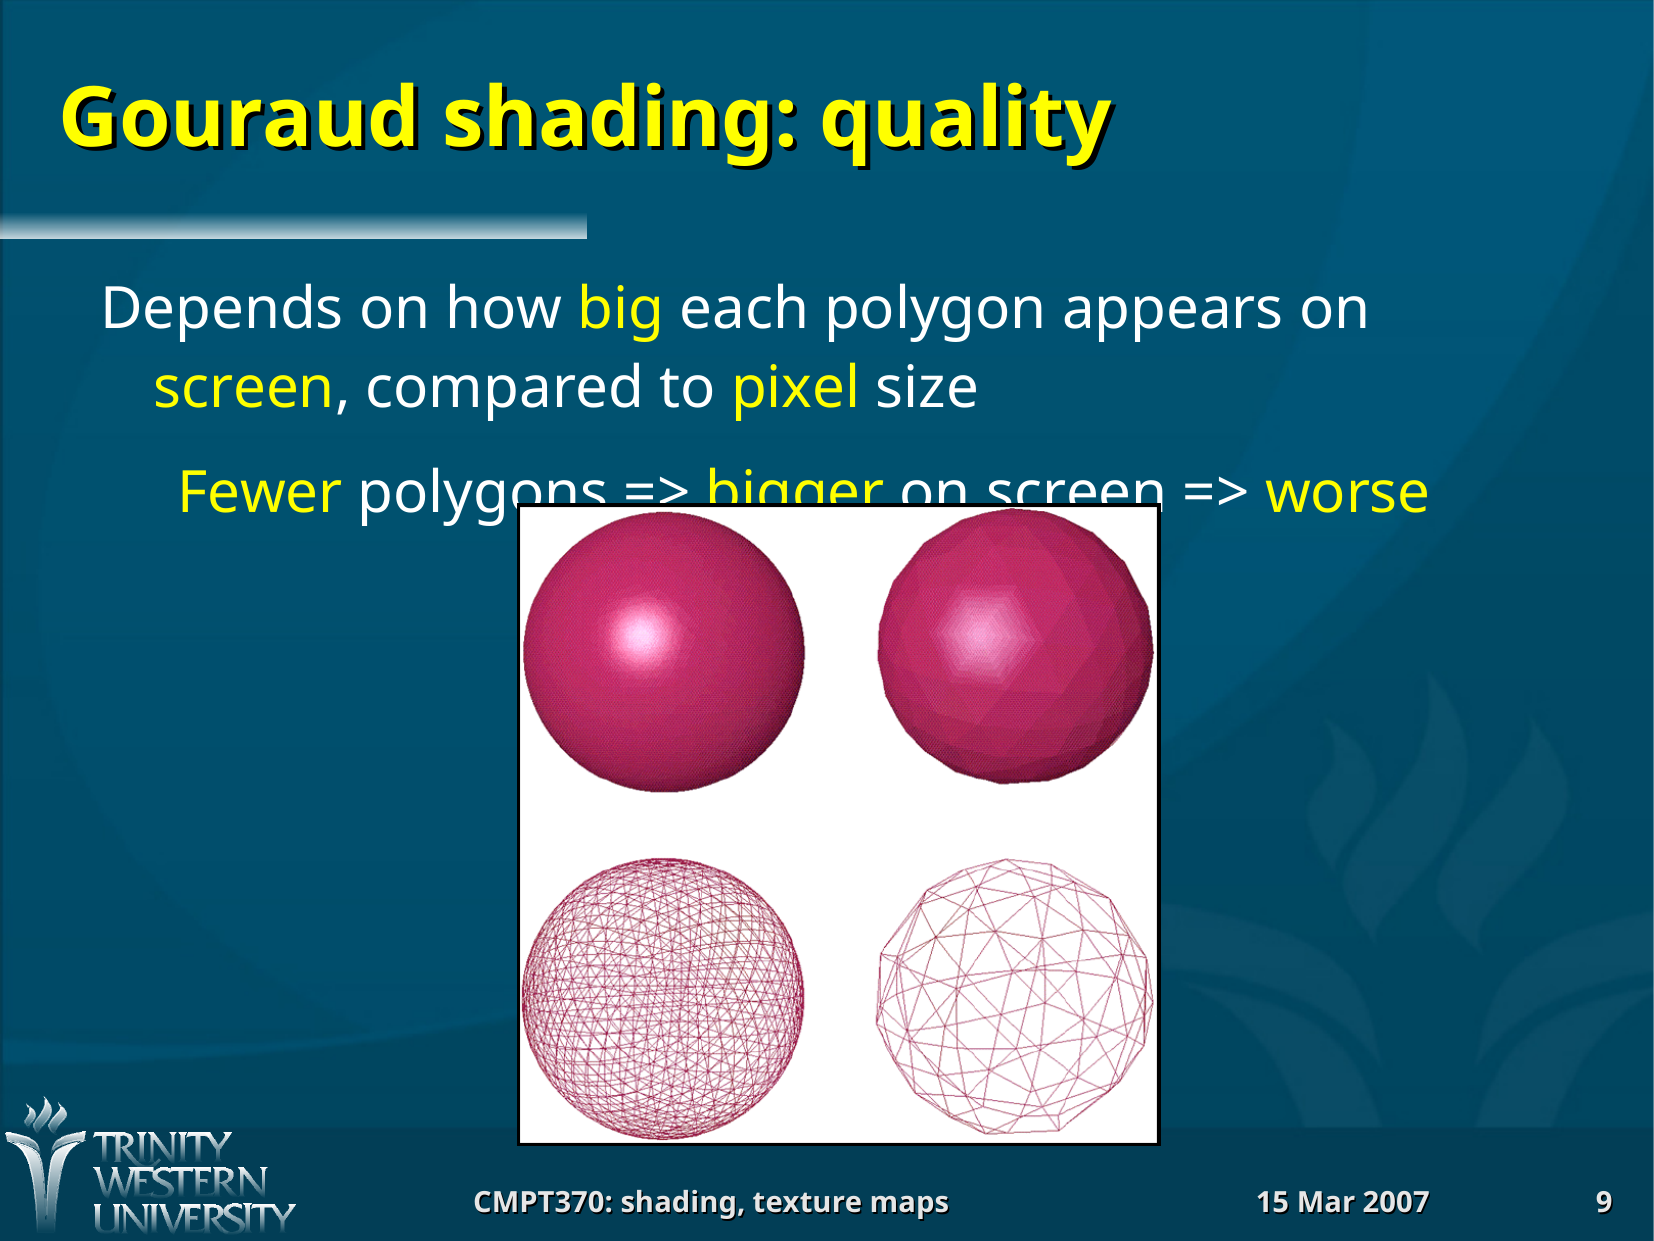

# Gouraud shading: quality
Depends on how big each polygon appears on screen, compared to pixel size
Fewer polygons => bigger on screen => worse
CMPT370: shading, texture maps
15 Mar 2007
9